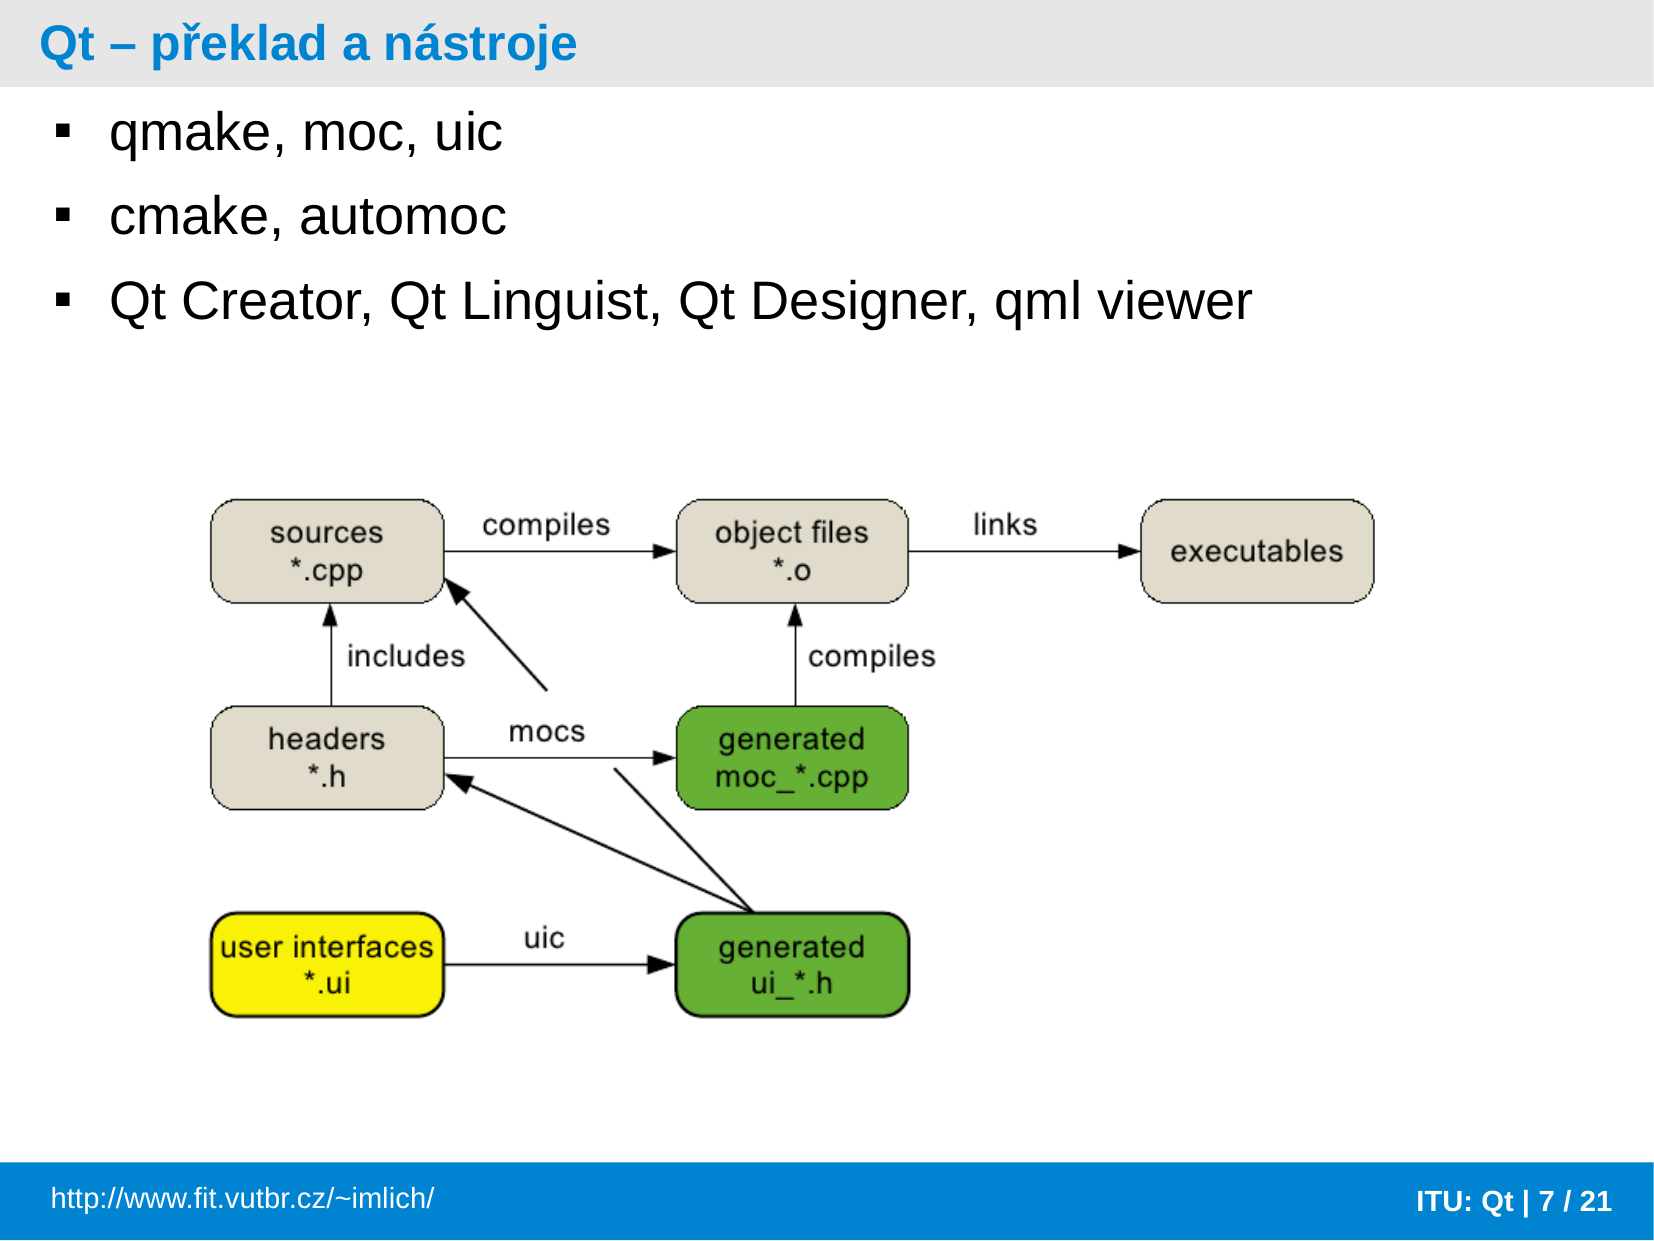

# Qt – překlad a nástroje
qmake, moc, uic
cmake, automoc
Qt Creator, Qt Linguist, Qt Designer, qml viewer